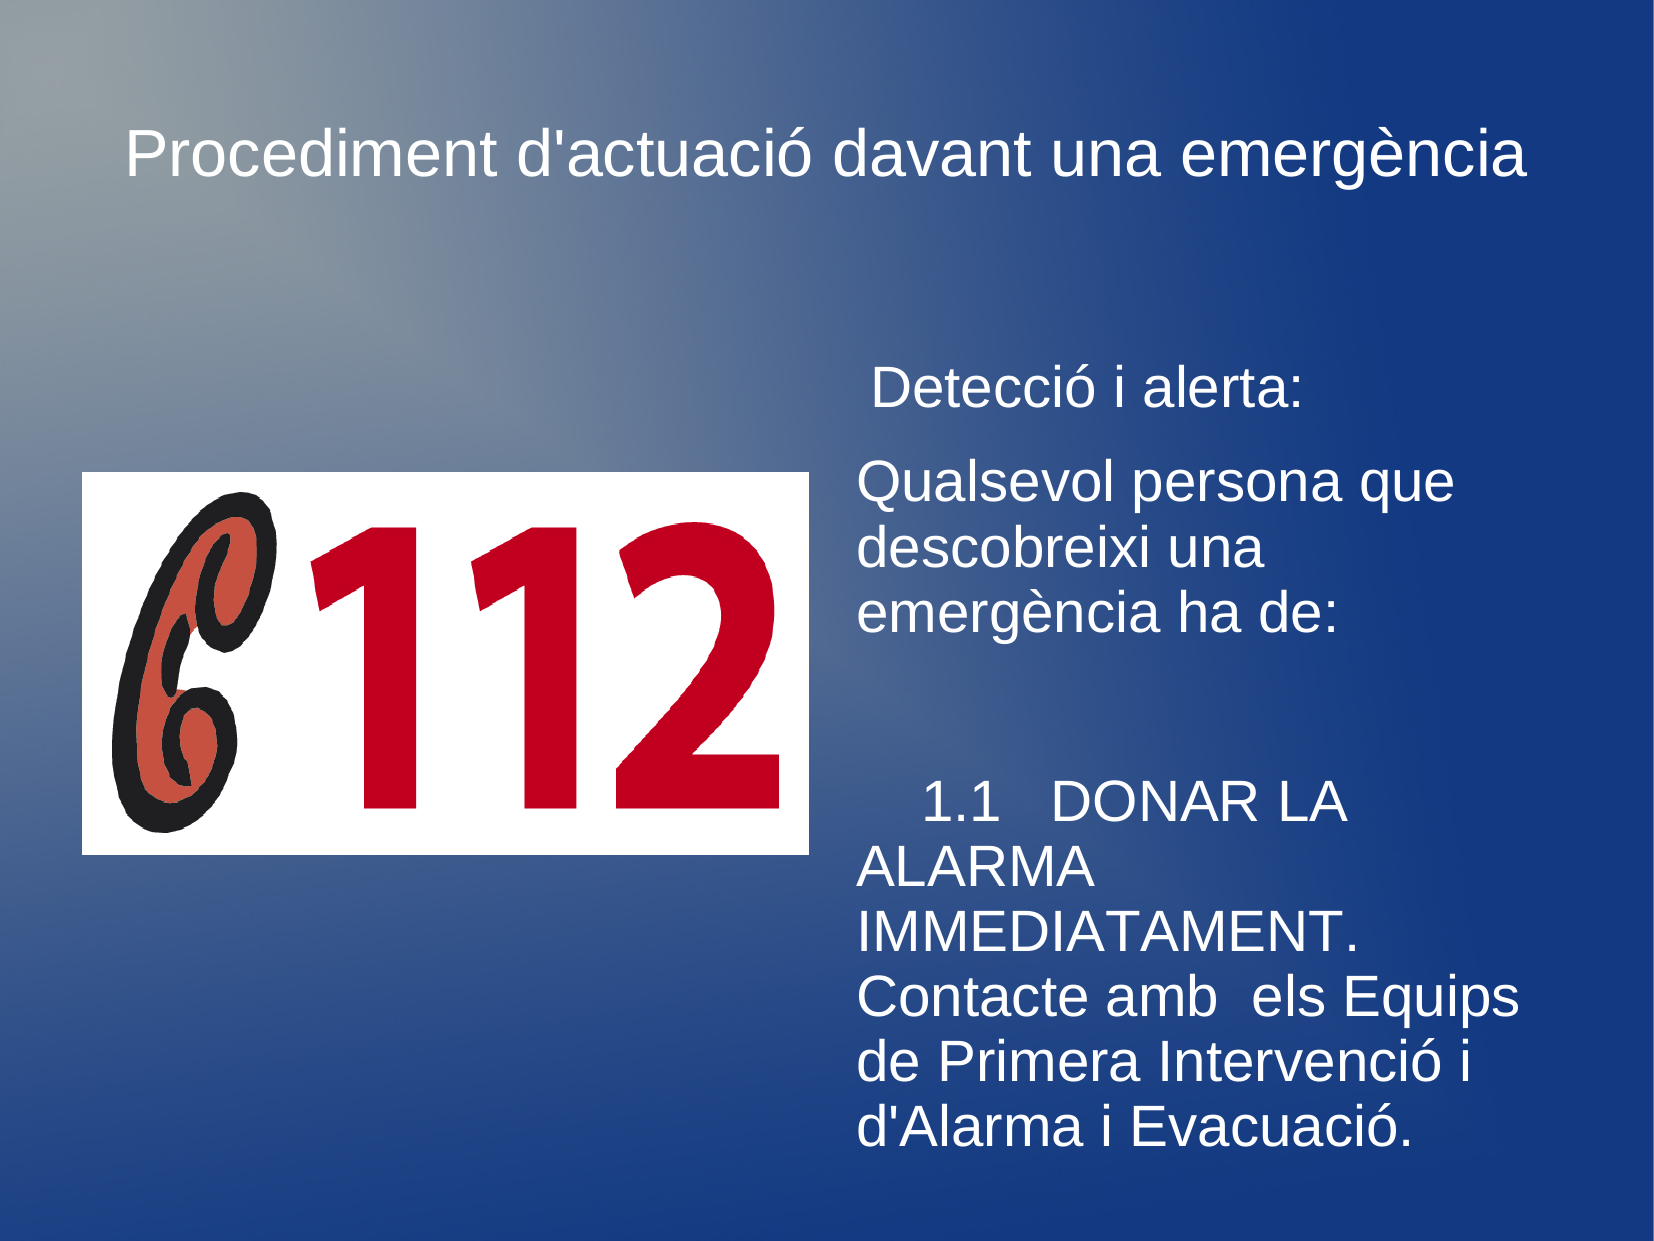

# Procediment d'actuació davant una emergència
 Detecció i alerta:
Qualsevol persona que descobreixi una emergència ha de:
 1.1 DONAR LA ALARMA IMMEDIATAMENT. Contacte amb els Equips de Primera Intervenció i d'Alarma i Evacuació.
image